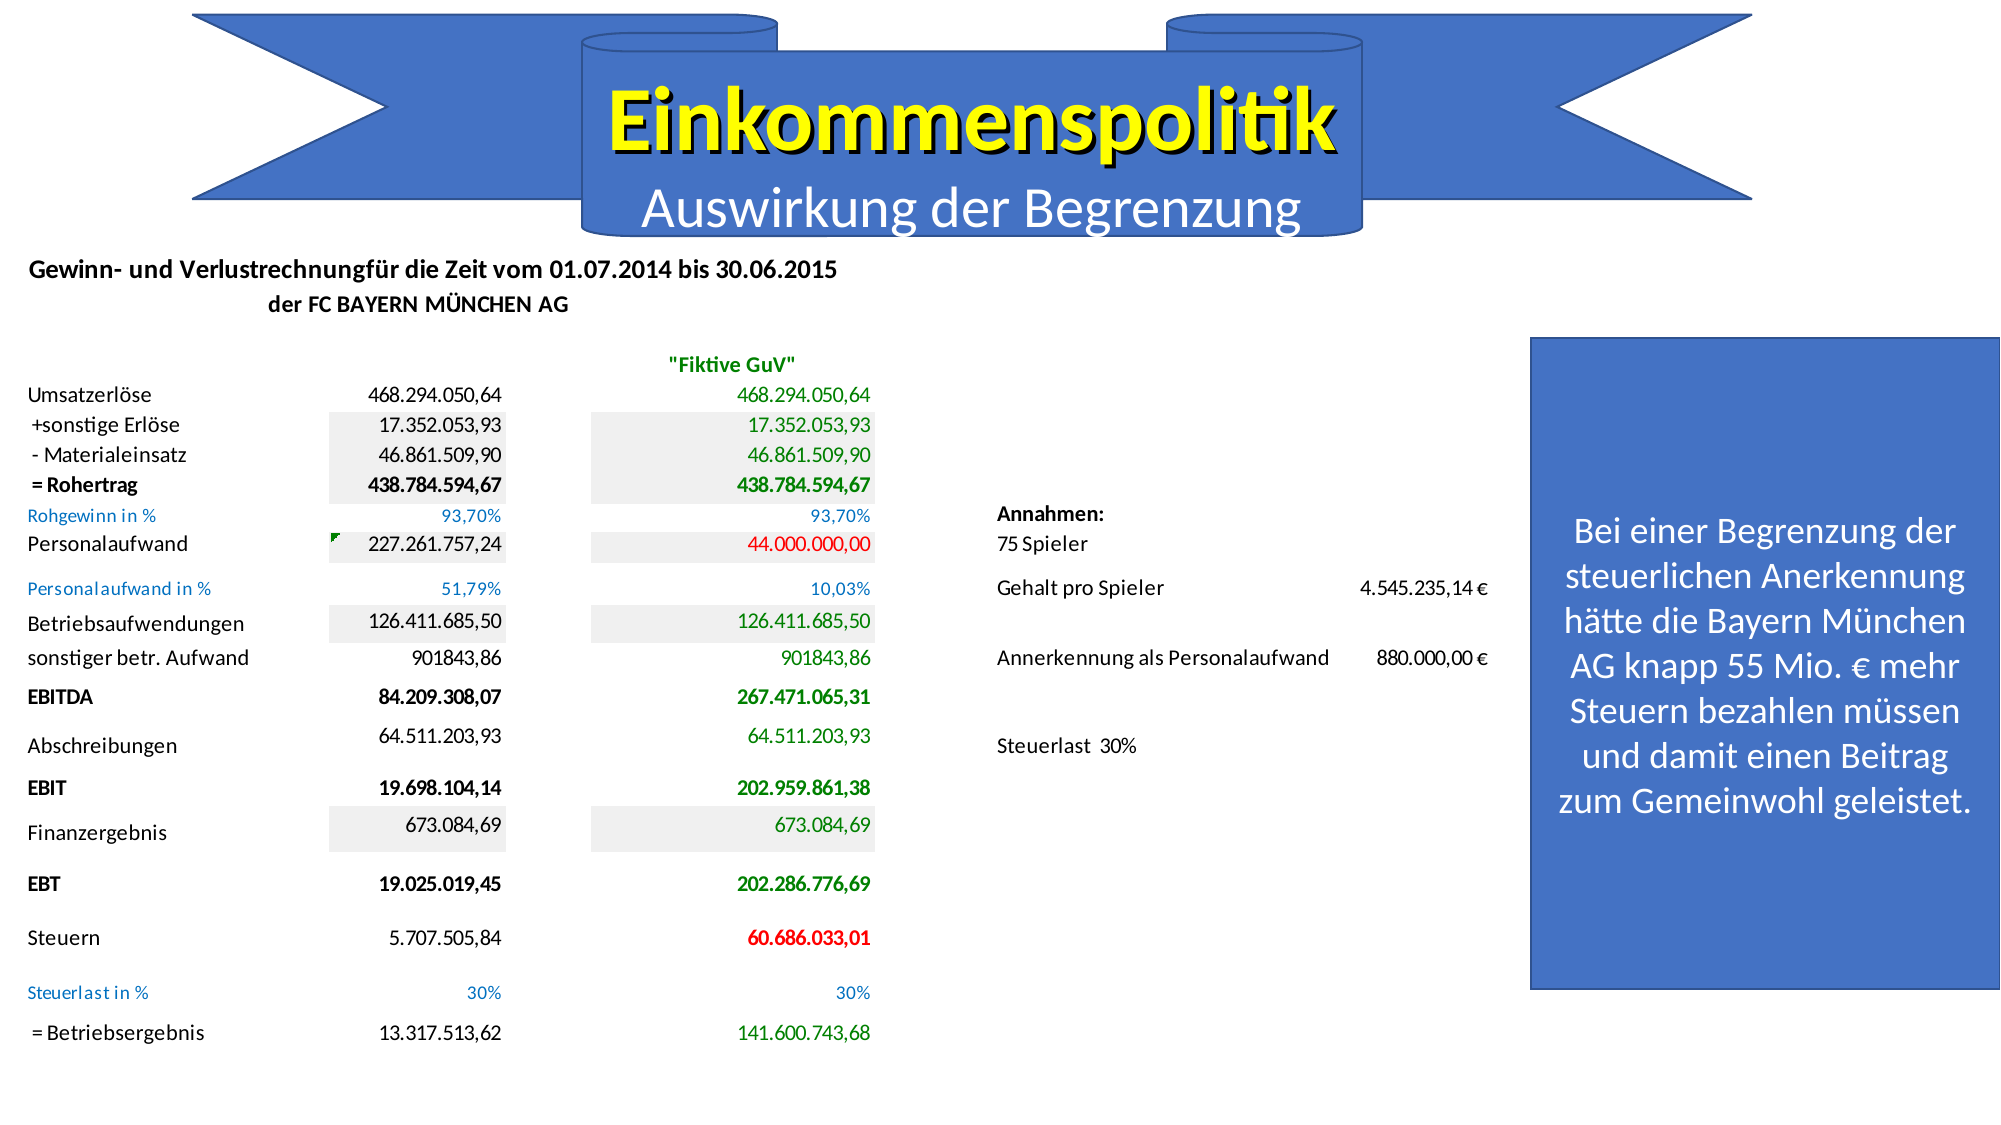

Einkommenspolitik
Auswirkung der Begrenzung
Bei einer Begrenzung der steuerlichen Anerkennung hätte die Bayern München AG knapp 55 Mio. € mehr Steuern bezahlen müssen und damit einen Beitrag zum Gemeinwohl geleistet.